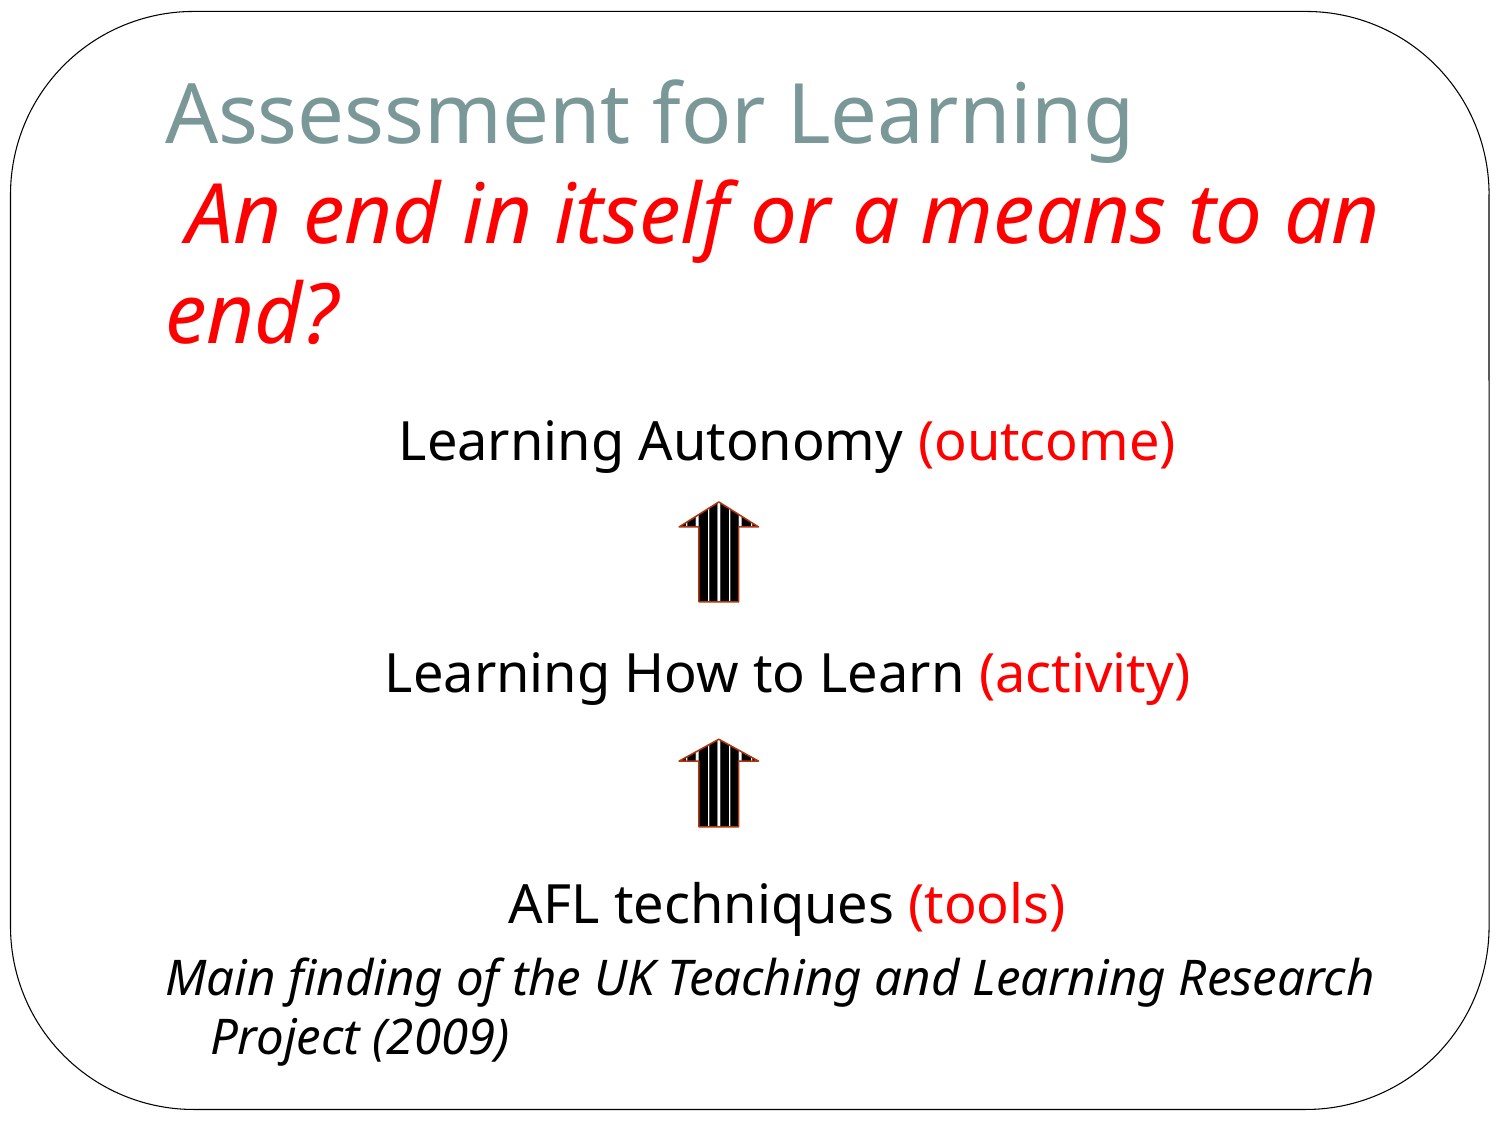

# Assessment for Learning An end in itself or a means to an end?
Learning Autonomy (outcome)
Learning How to Learn (activity)
AFL techniques (tools)
Main finding of the UK Teaching and Learning Research Project (2009)